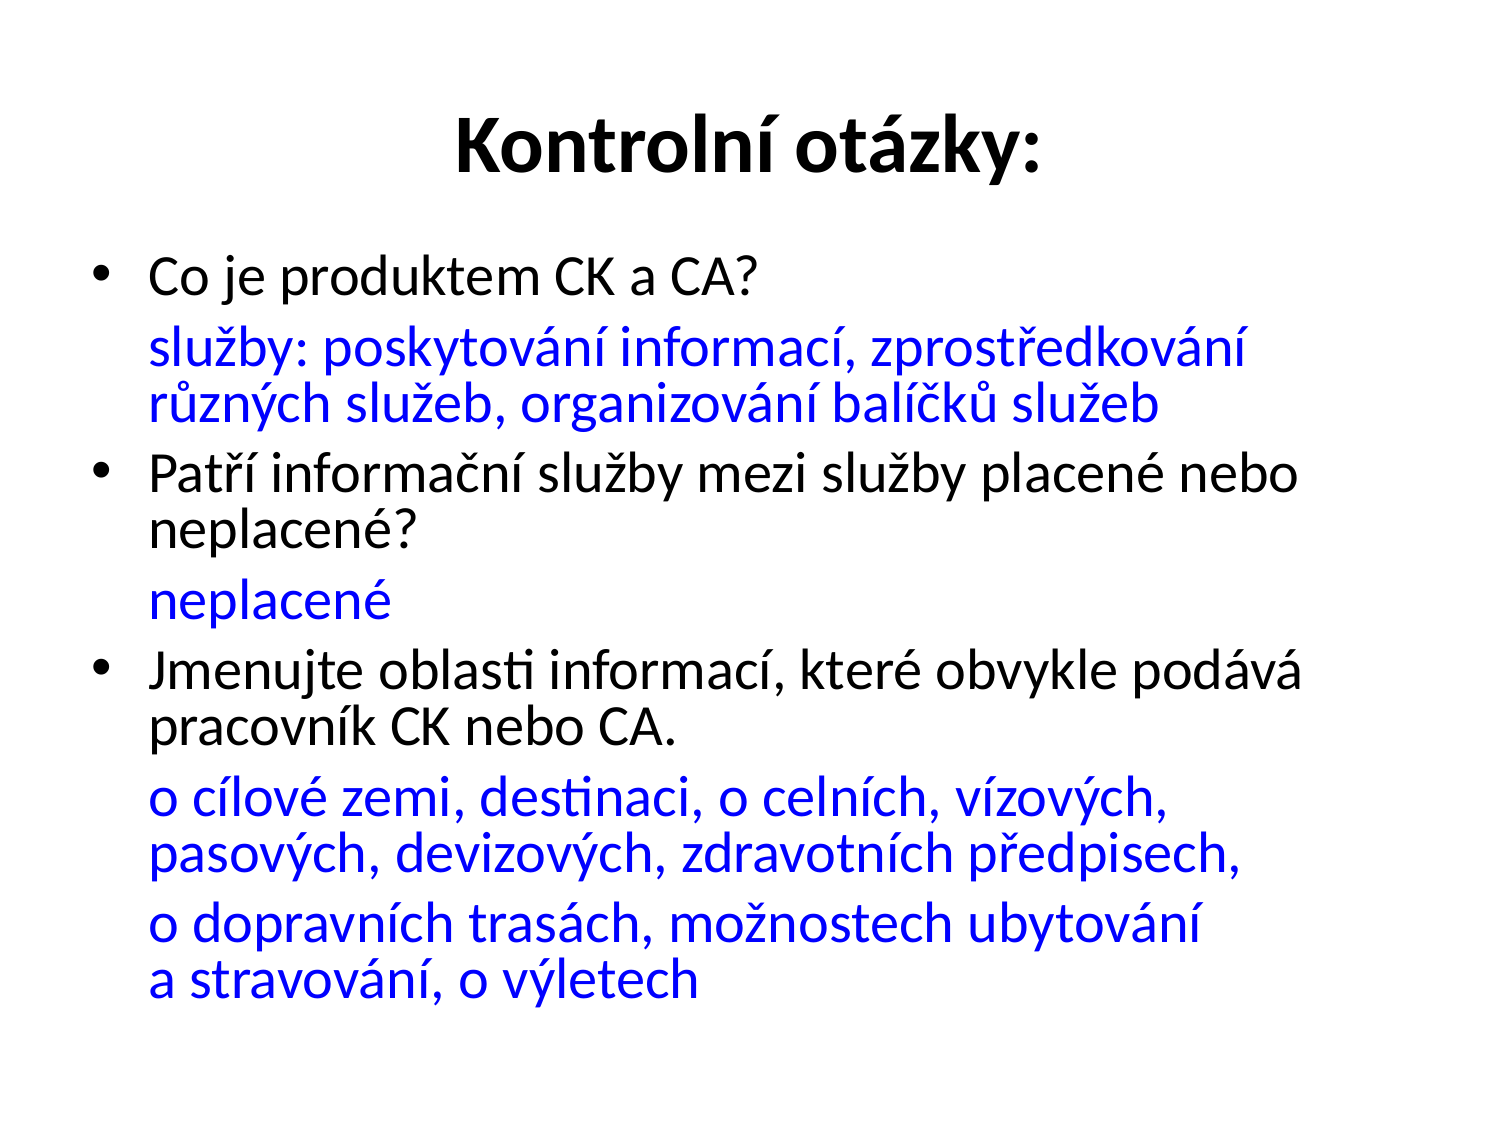

# Kontrolní otázky:
Co je produktem CK a CA?
	služby: poskytování informací, zprostředkování různých služeb, organizování balíčků služeb
Patří informační služby mezi služby placené nebo neplacené?
	neplacené
Jmenujte oblasti informací, které obvykle podává pracovník CK nebo CA.
	o cílové zemi, destinaci, o celních, vízových, pasových, devizových, zdravotních předpisech,
	o dopravních trasách, možnostech ubytování
a stravování, o výletech